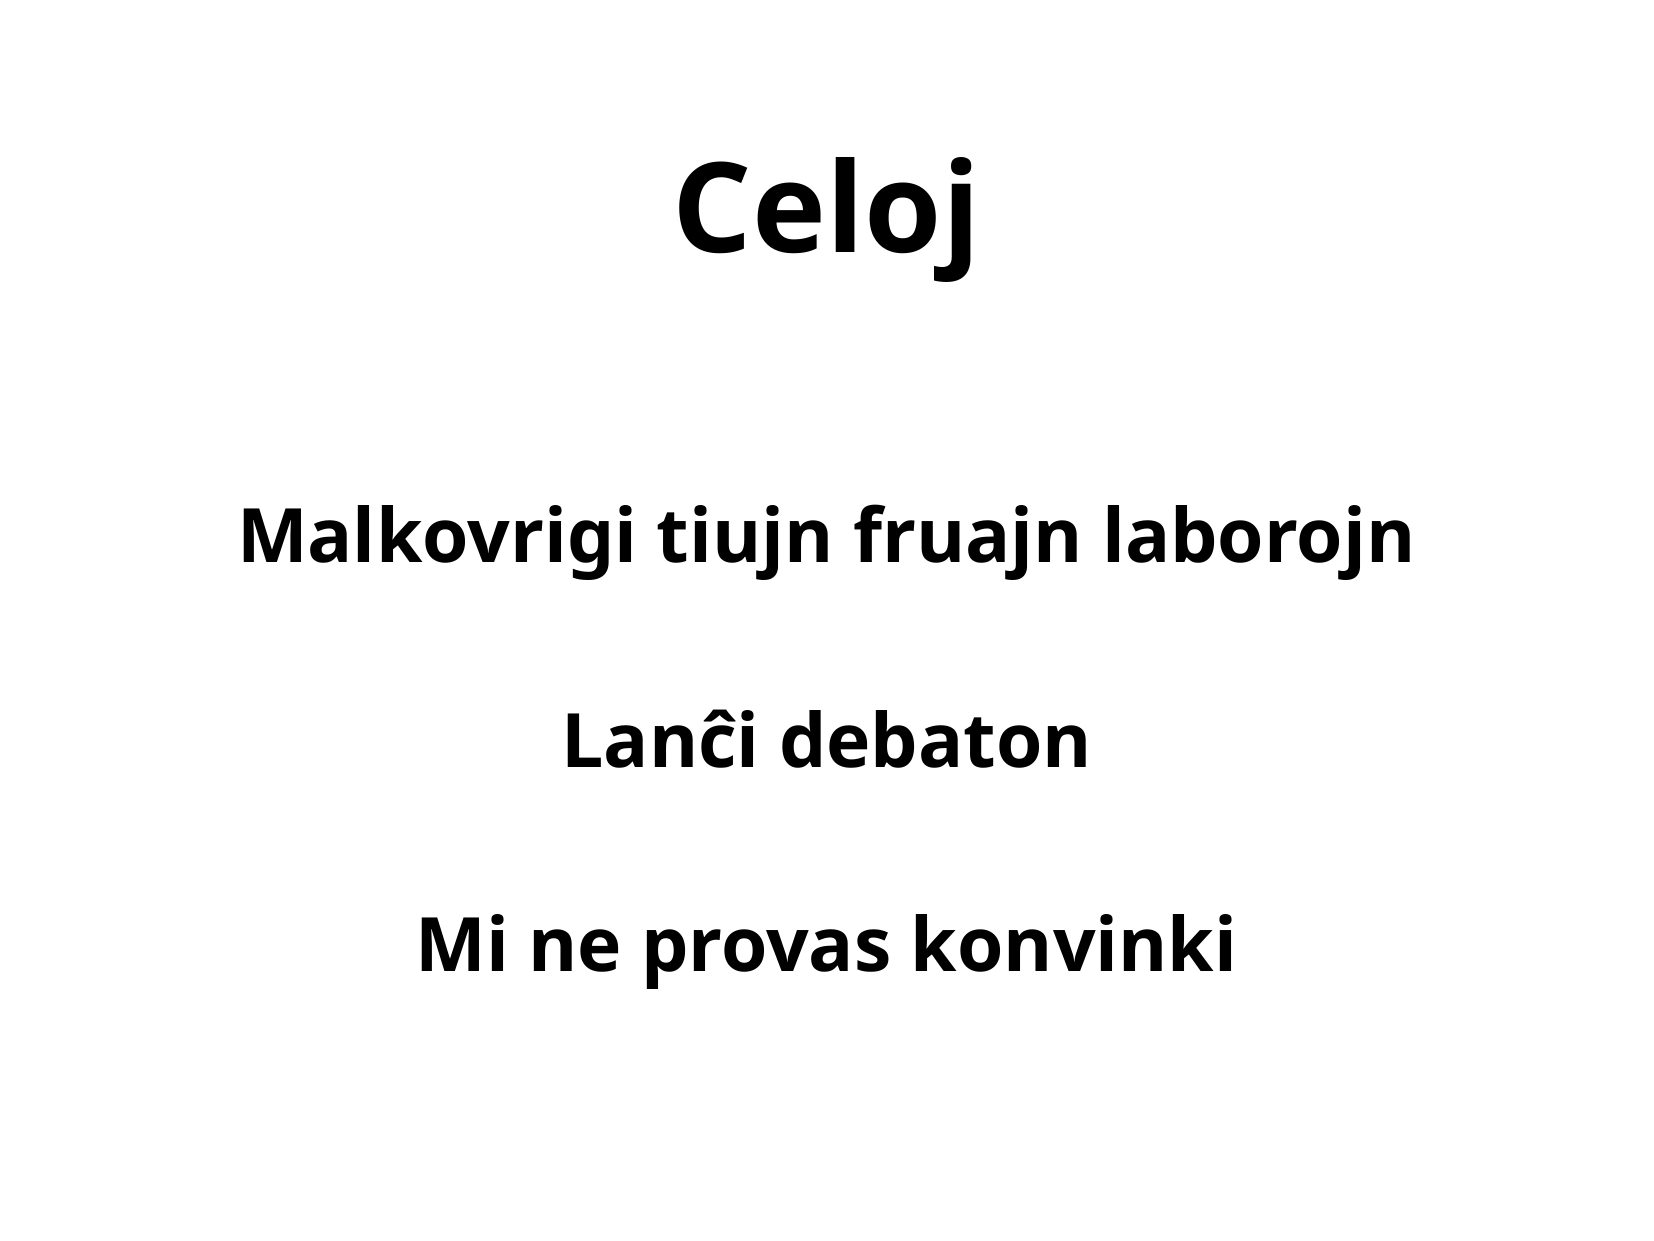

# Celoj
Malkovrigi tiujn fruajn laborojn
Lanĉi debaton
Mi ne provas konvinki